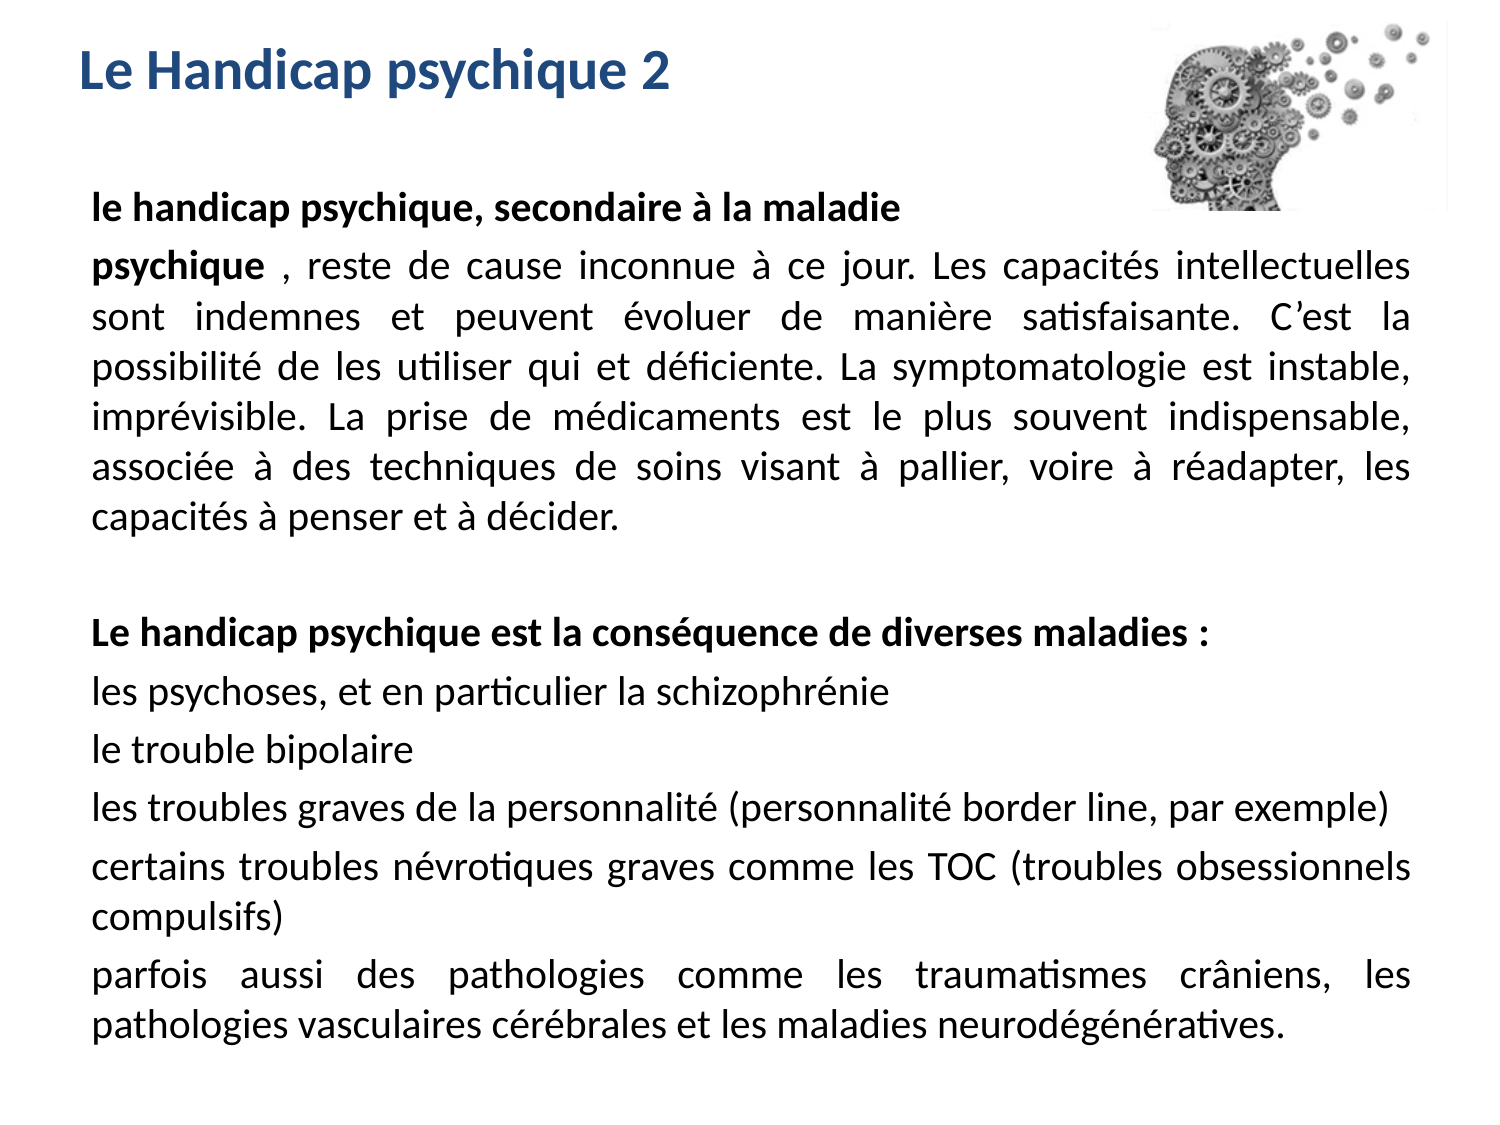

# Le Handicap psychique 2
le handicap psychique, secondaire à la maladie
psychique , reste de cause inconnue à ce jour. Les capacités intellectuelles sont indemnes et peuvent évoluer de manière satisfaisante. C’est la possibilité de les utiliser qui et déficiente. La symptomatologie est instable, imprévisible. La prise de médicaments est le plus souvent indispensable, associée à des techniques de soins visant à pallier, voire à réadapter, les capacités à penser et à décider.
Le handicap psychique est la conséquence de diverses maladies :
les psychoses, et en particulier la schizophrénie
le trouble bipolaire
les troubles graves de la personnalité (personnalité border line, par exemple)
certains troubles névrotiques graves comme les TOC (troubles obsessionnels compulsifs)
parfois aussi des pathologies comme les traumatismes crâniens, les pathologies vasculaires cérébrales et les maladies neurodégénératives.